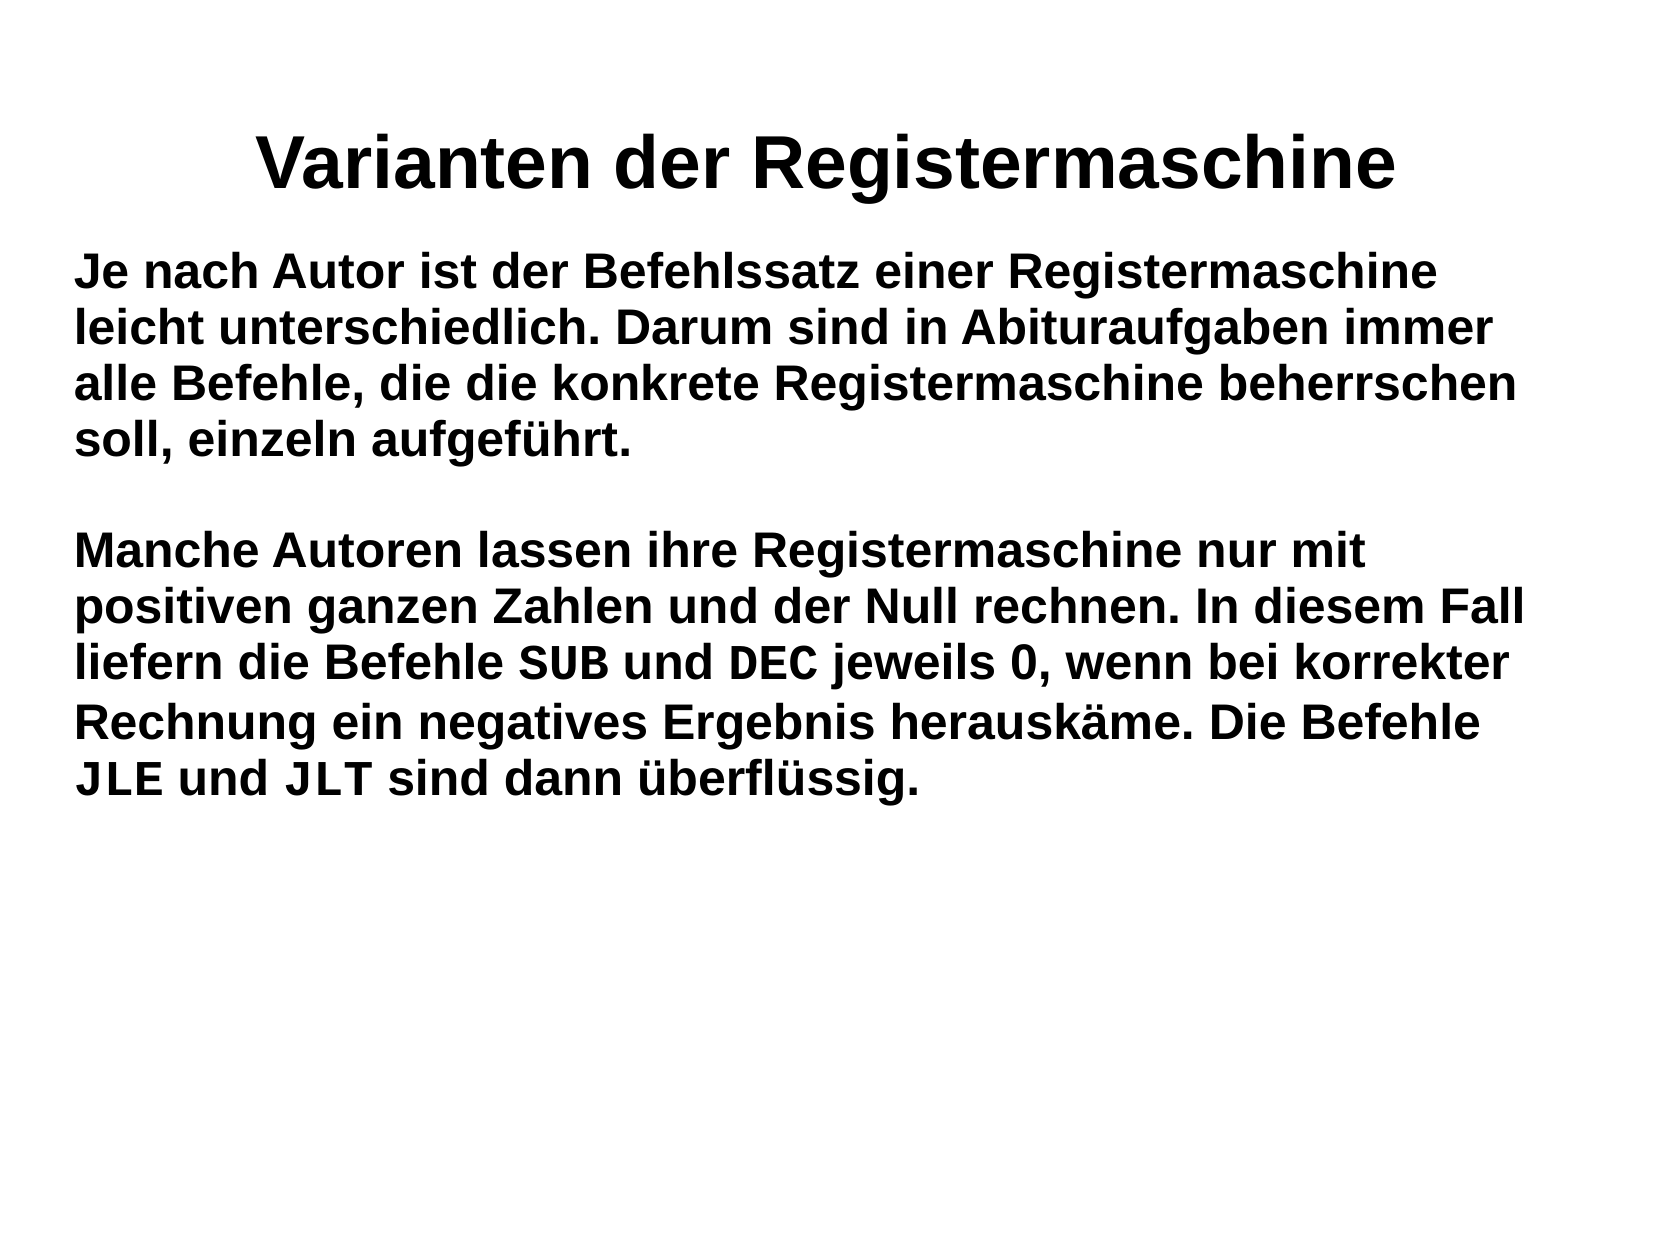

# Varianten der Registermaschine
Je nach Autor ist der Befehlssatz einer Registermaschine leicht unterschiedlich. Darum sind in Abituraufgaben immer alle Befehle, die die konkrete Registermaschine beherrschen soll, einzeln aufgeführt.
Manche Autoren lassen ihre Registermaschine nur mit positiven ganzen Zahlen und der Null rechnen. In diesem Fall liefern die Befehle SUB und DEC jeweils 0, wenn bei korrekter Rechnung ein negatives Ergebnis herauskäme. Die Befehle JLE und JLT sind dann überflüssig.